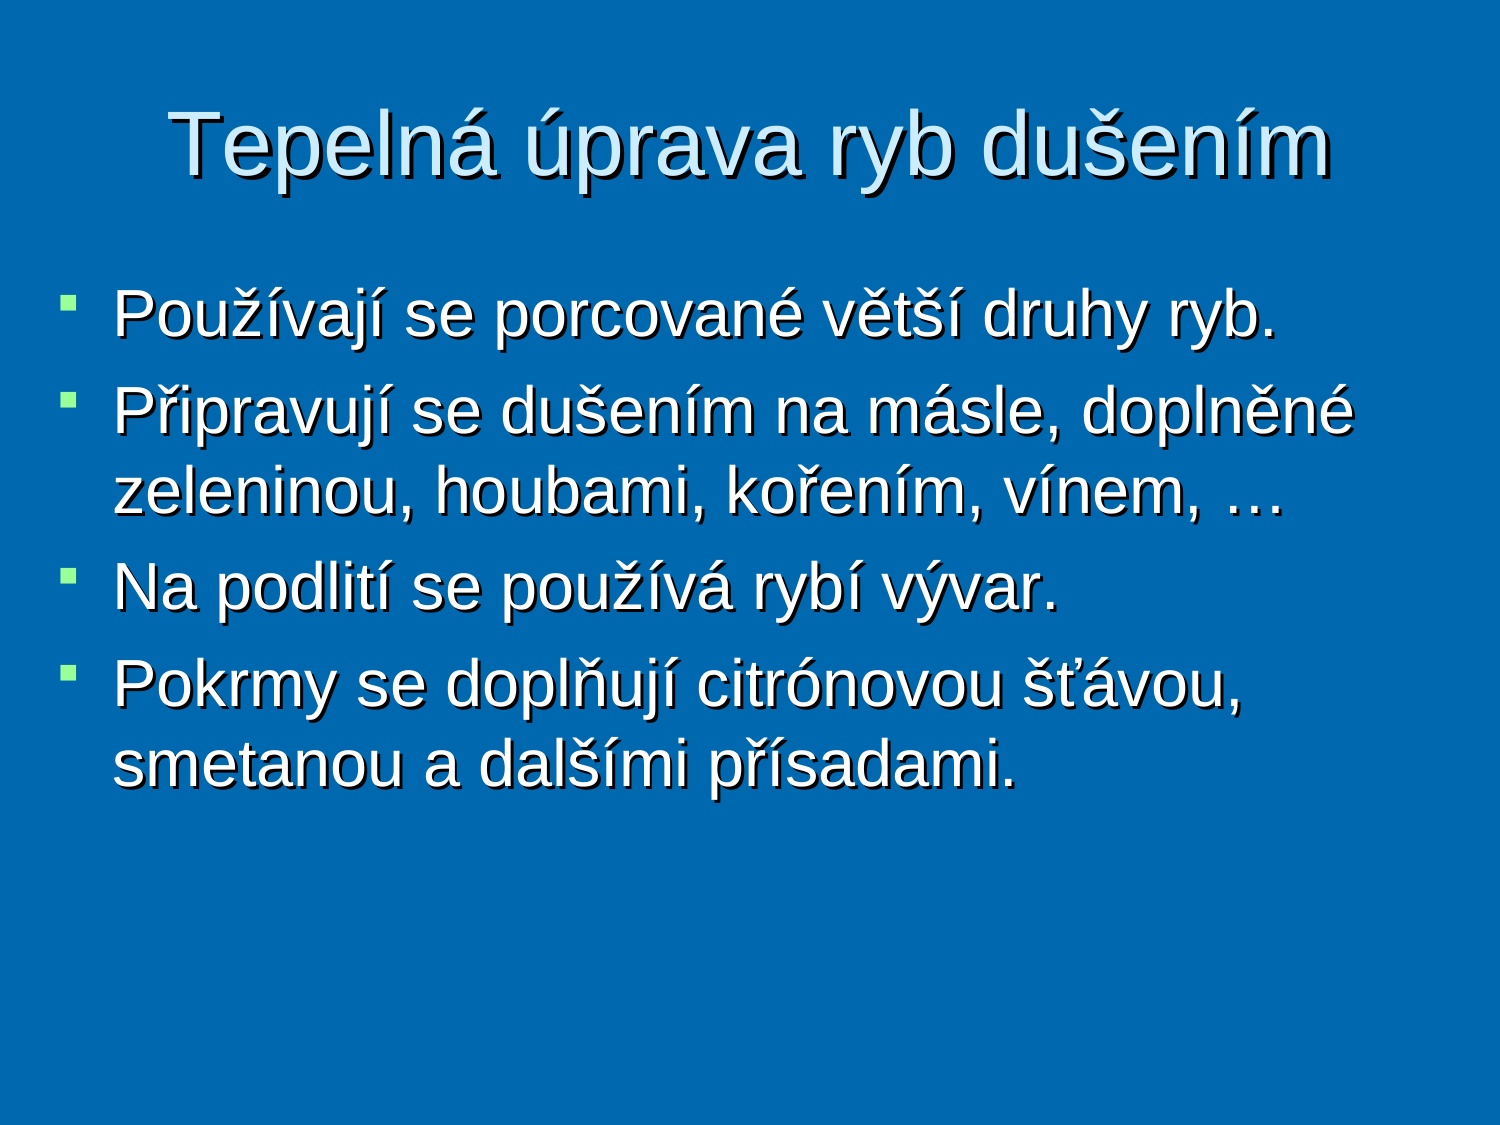

# Tepelná úprava ryb dušením
Používají se porcované větší druhy ryb.
Připravují se dušením na másle, doplněné zeleninou, houbami, kořením, vínem, …
Na podlití se používá rybí vývar.
Pokrmy se doplňují citrónovou šťávou, smetanou a dalšími přísadami.